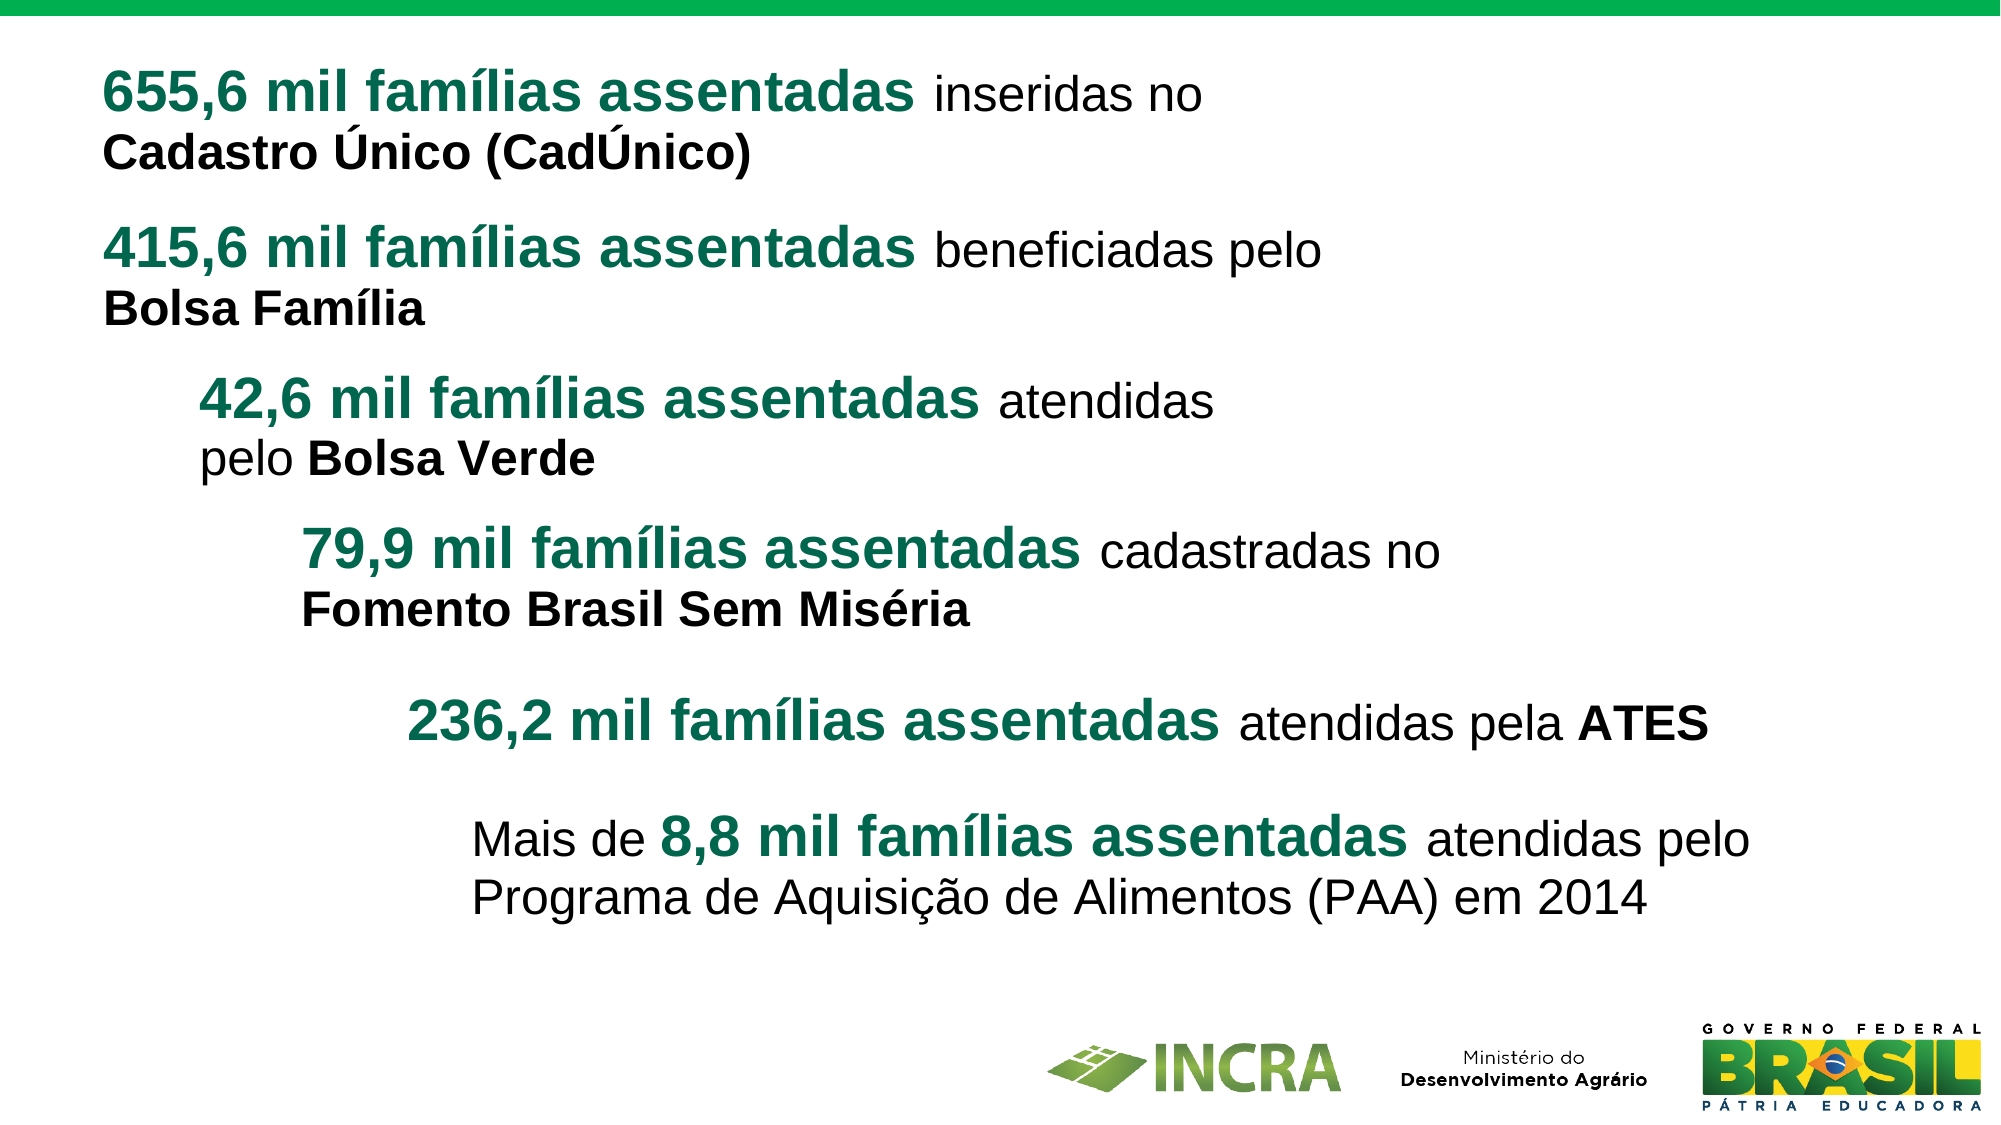

655,6 mil famílias assentadas inseridas no Cadastro Único (CadÚnico)
415,6 mil famílias assentadas beneficiadas pelo Bolsa Família
42,6 mil famílias assentadas atendidas pelo Bolsa Verde
79,9 mil famílias assentadas cadastradas no Fomento Brasil Sem Miséria
236,2 mil famílias assentadas atendidas pela ATES
Mais de 8,8 mil famílias assentadas atendidas pelo Programa de Aquisição de Alimentos (PAA) em 2014